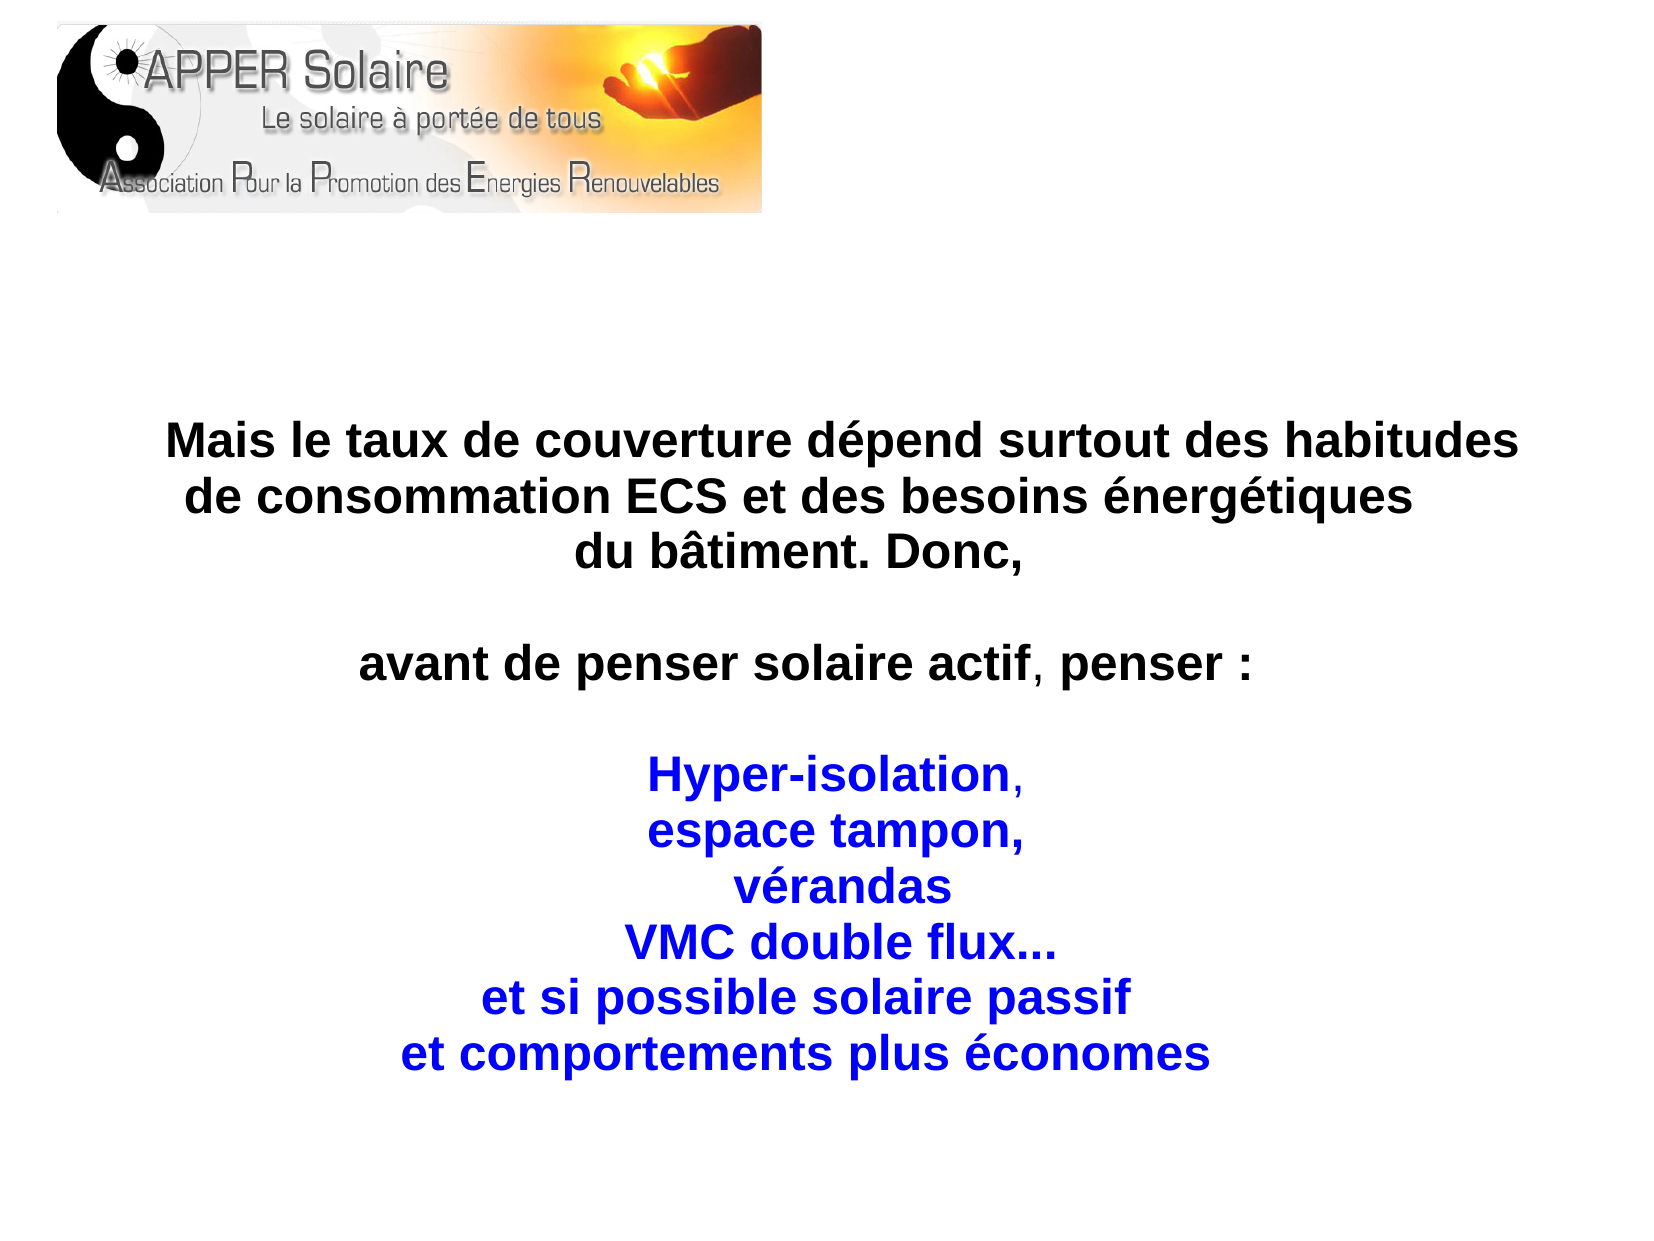

#
	Mais le taux de couverture dépend surtout des habitudes de consommation ECS et des besoins énergétiques
du bâtiment. Donc,
avant de penser solaire actif, penser :
	Hyper-isolation,
	espace tampon,
	vérandas
 VMC double flux...
et si possible solaire passif
et comportements plus économes